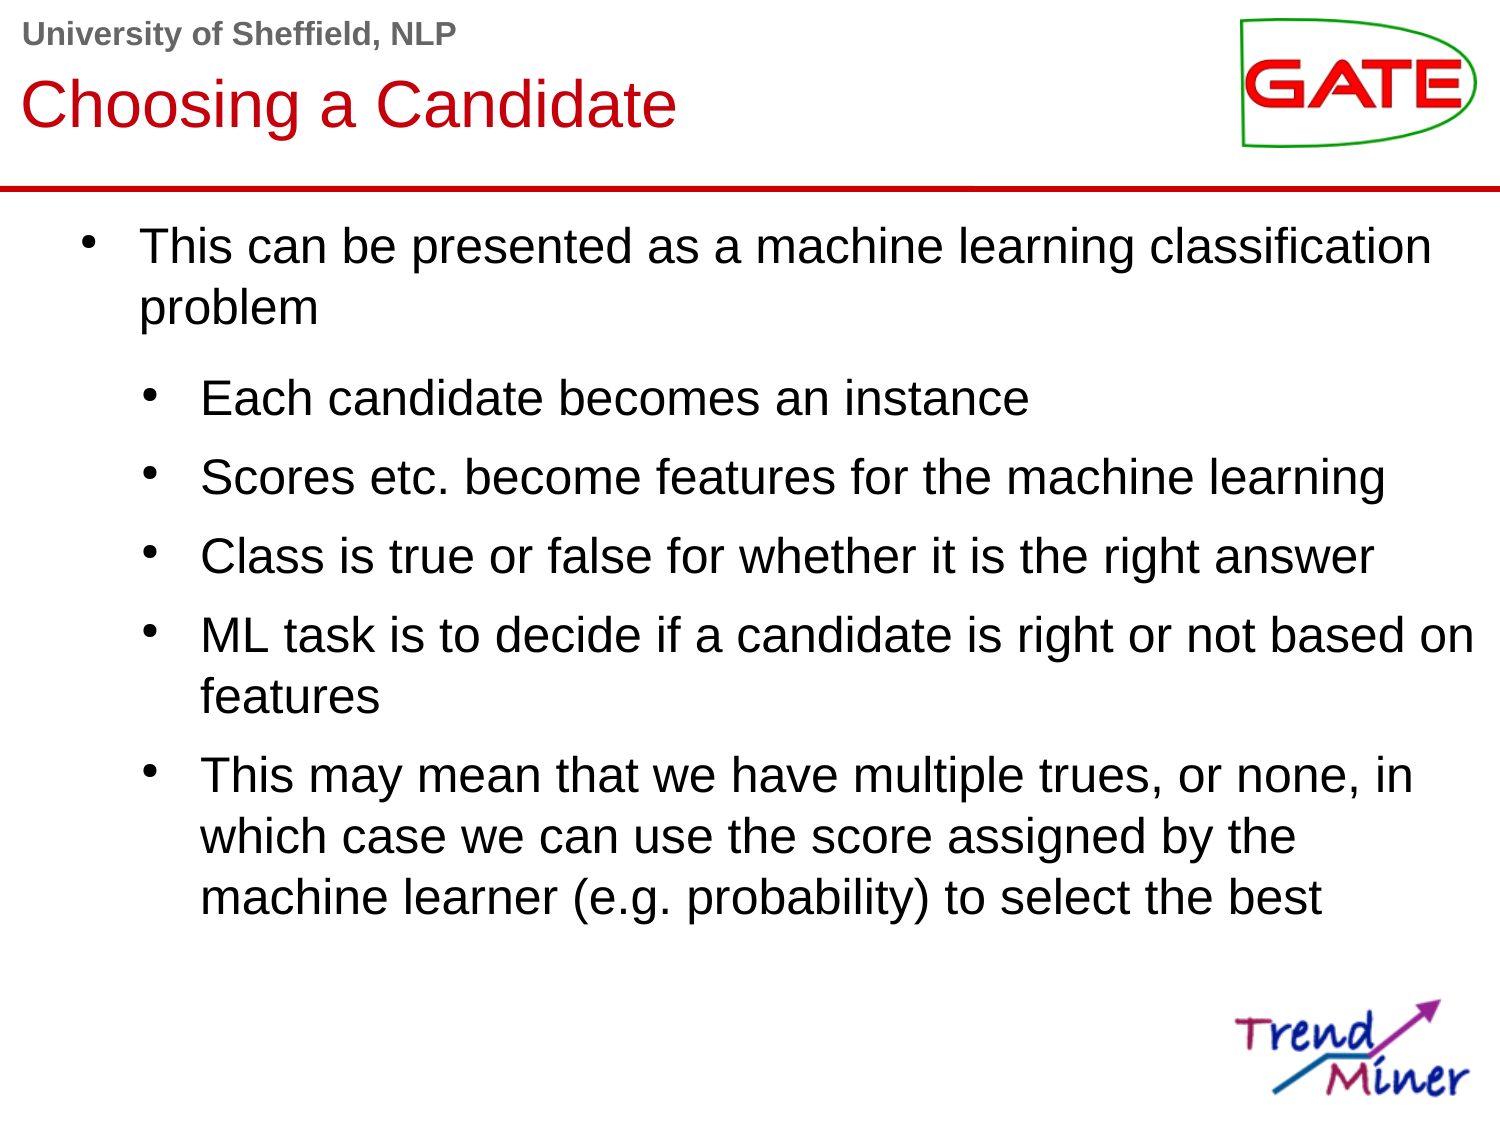

# Choosing a Candidate
This can be presented as a machine learning classification problem
Each candidate becomes an instance
Scores etc. become features for the machine learning
Class is true or false for whether it is the right answer
ML task is to decide if a candidate is right or not based on features
This may mean that we have multiple trues, or none, in which case we can use the score assigned by the machine learner (e.g. probability) to select the best